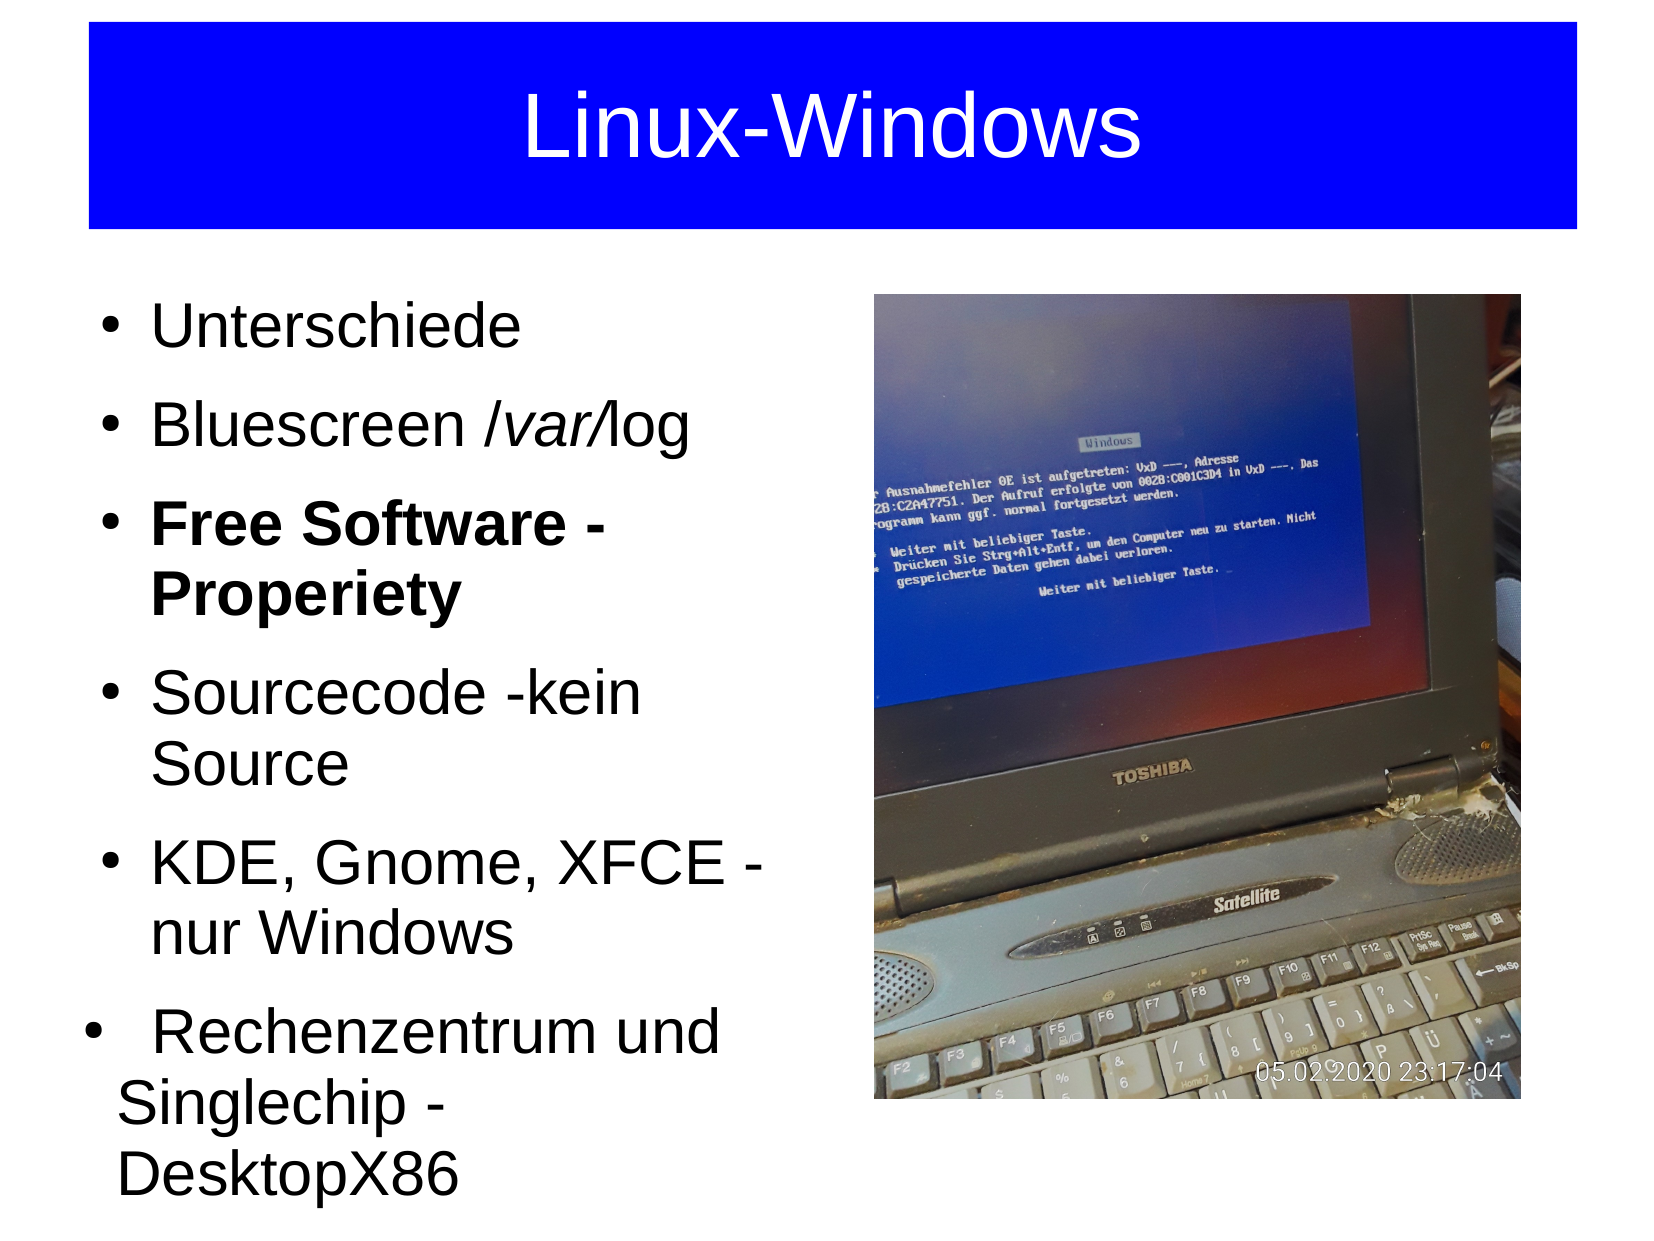

Linux-Windows
# Unterschiede
Bluescreen /var/log
Free Software - Properiety
Sourcecode -kein Source
KDE, Gnome, XFCE -nur Windows
 Rechenzentrum und Singlechip - DesktopX86